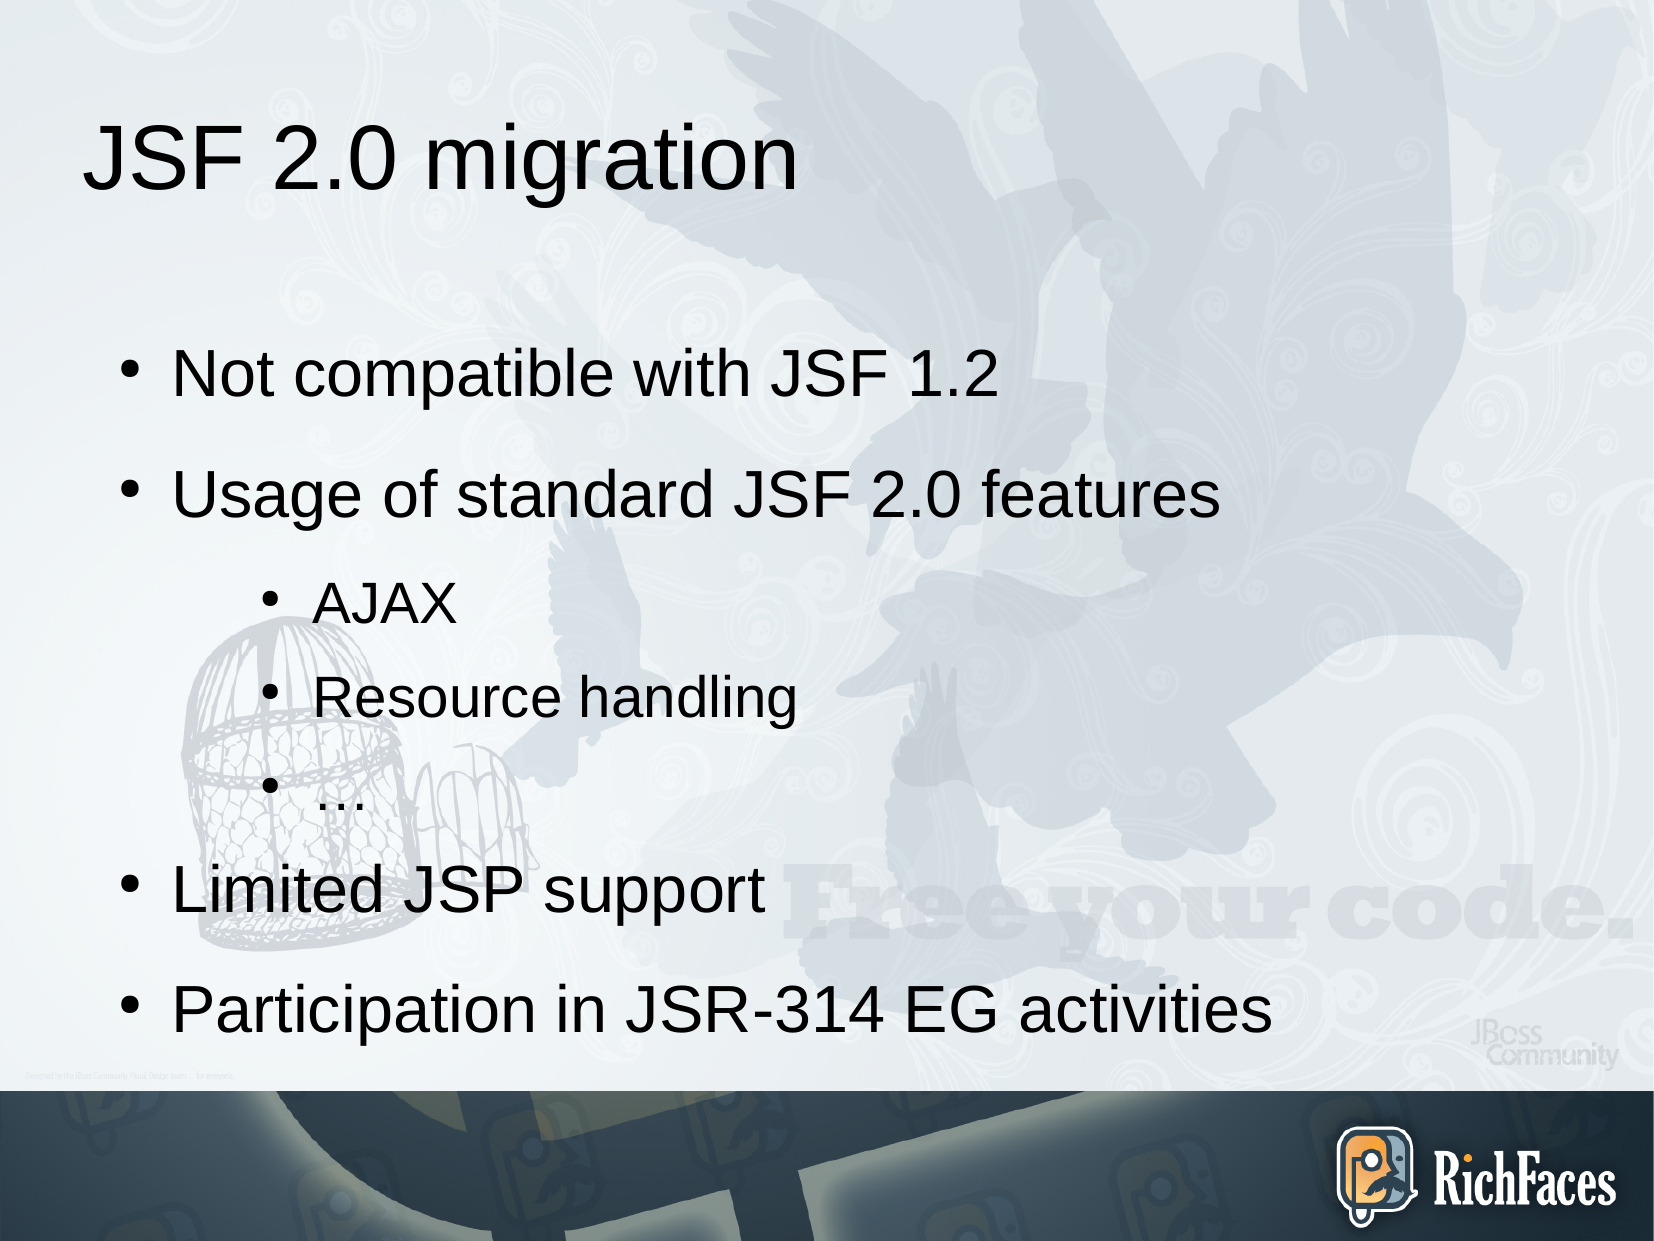

# JSF 2.0 migration
Not compatible with JSF 1.2
Usage of standard JSF 2.0 features
AJAX
Resource handling
…
Limited JSP support
Participation in JSR-314 EG activities